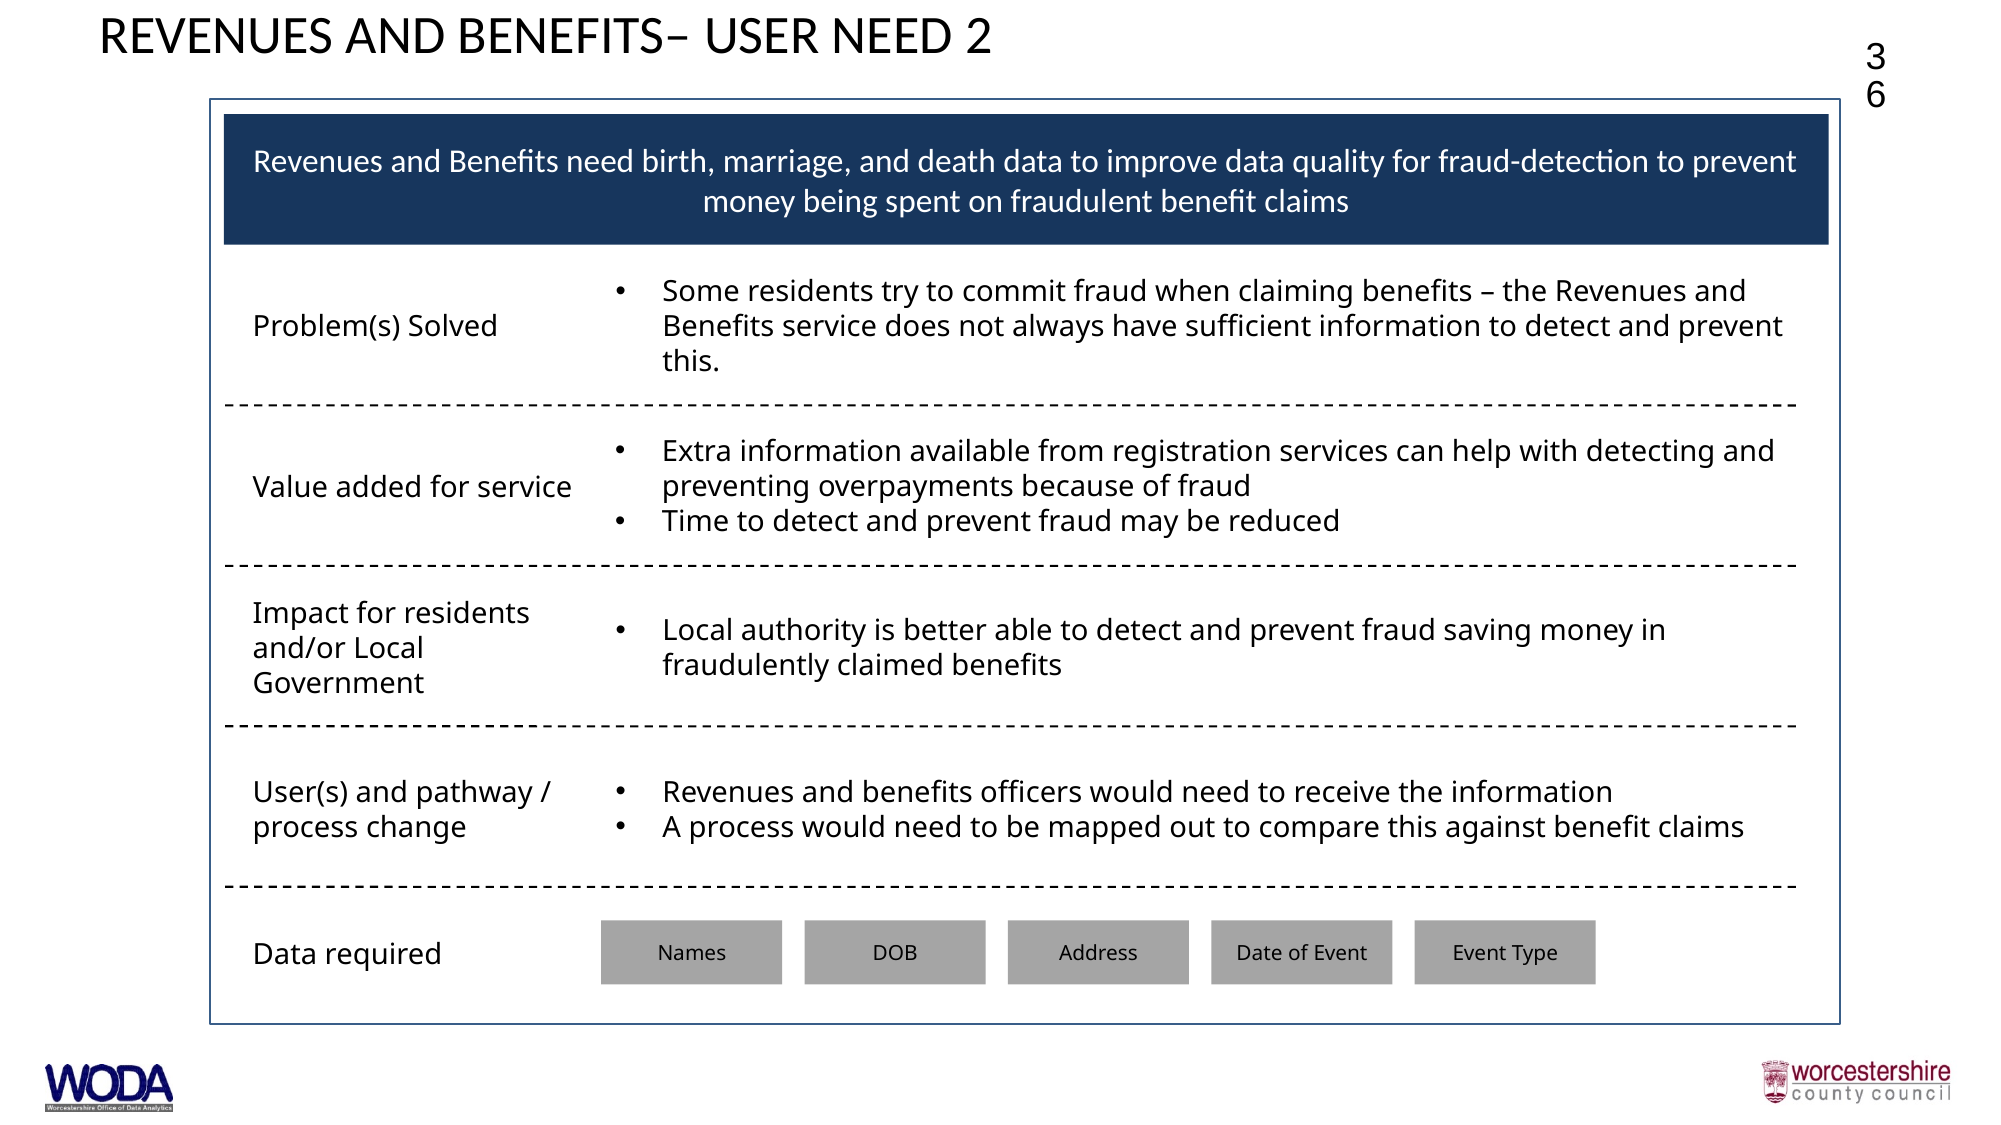

# REVENUES AND BENEFITS– USER NEED 2
Revenues and Benefits need birth, marriage, and death data to improve data quality for fraud-detection to prevent money being spent on fraudulent benefit claims
Problem(s) Solved
Some residents try to commit fraud when claiming benefits – the Revenues and Benefits service does not always have sufficient information to detect and prevent this.
Extra information available from registration services can help with detecting and preventing overpayments because of fraud
Time to detect and prevent fraud may be reduced
Value added for service
Impact for residents and/or Local Government
Local authority is better able to detect and prevent fraud saving money in fraudulently claimed benefits
User(s) and pathway / process change
Revenues and benefits officers would need to receive the information
A process would need to be mapped out to compare this against benefit claims
Data required
Names
DOB
Address
Date of Event
Event Type